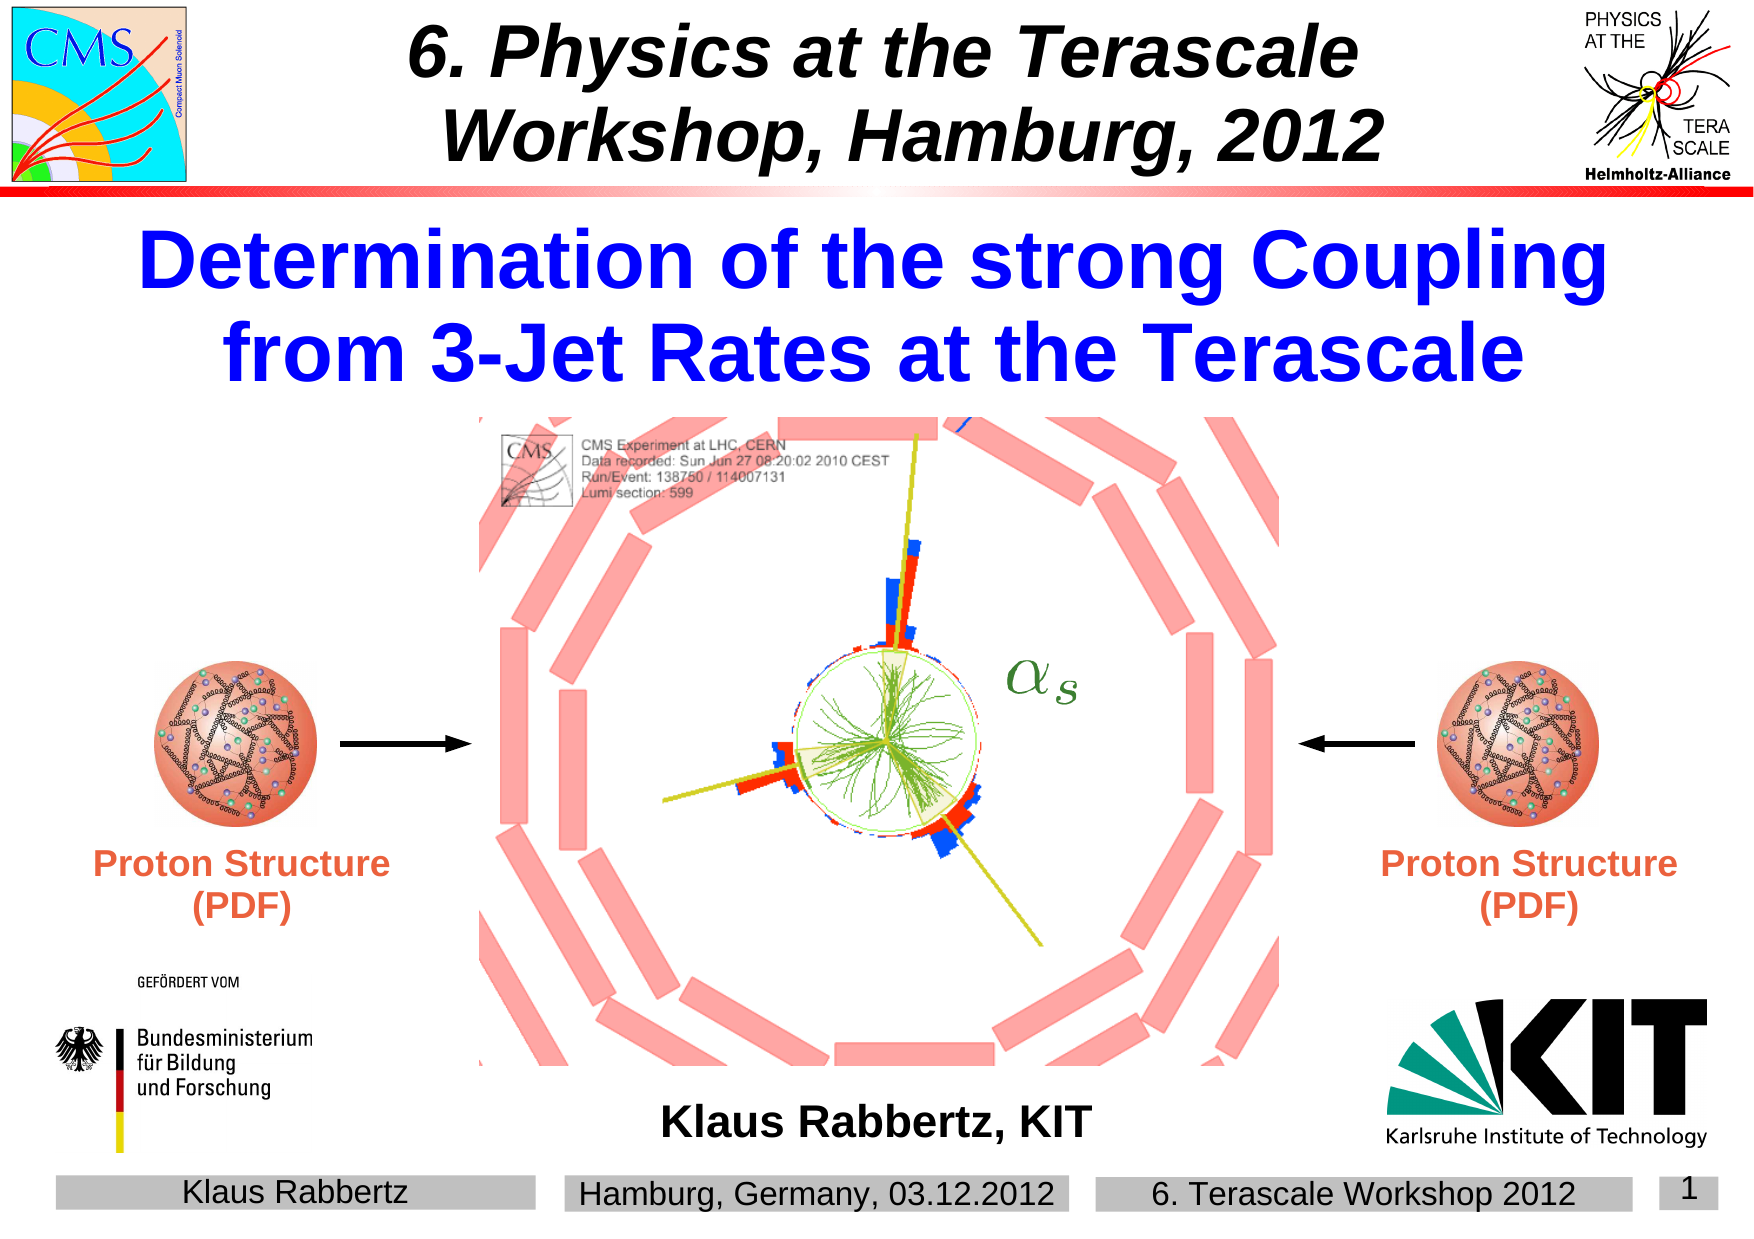

# 6. Physics at the Terascale Workshop, Hamburg, 2012
Determination of the strong Coupling from 3-Jet Rates at the Terascale
Proton Structure
(PDF)
Proton Structure
(PDF)
Klaus Rabbertz, KIT